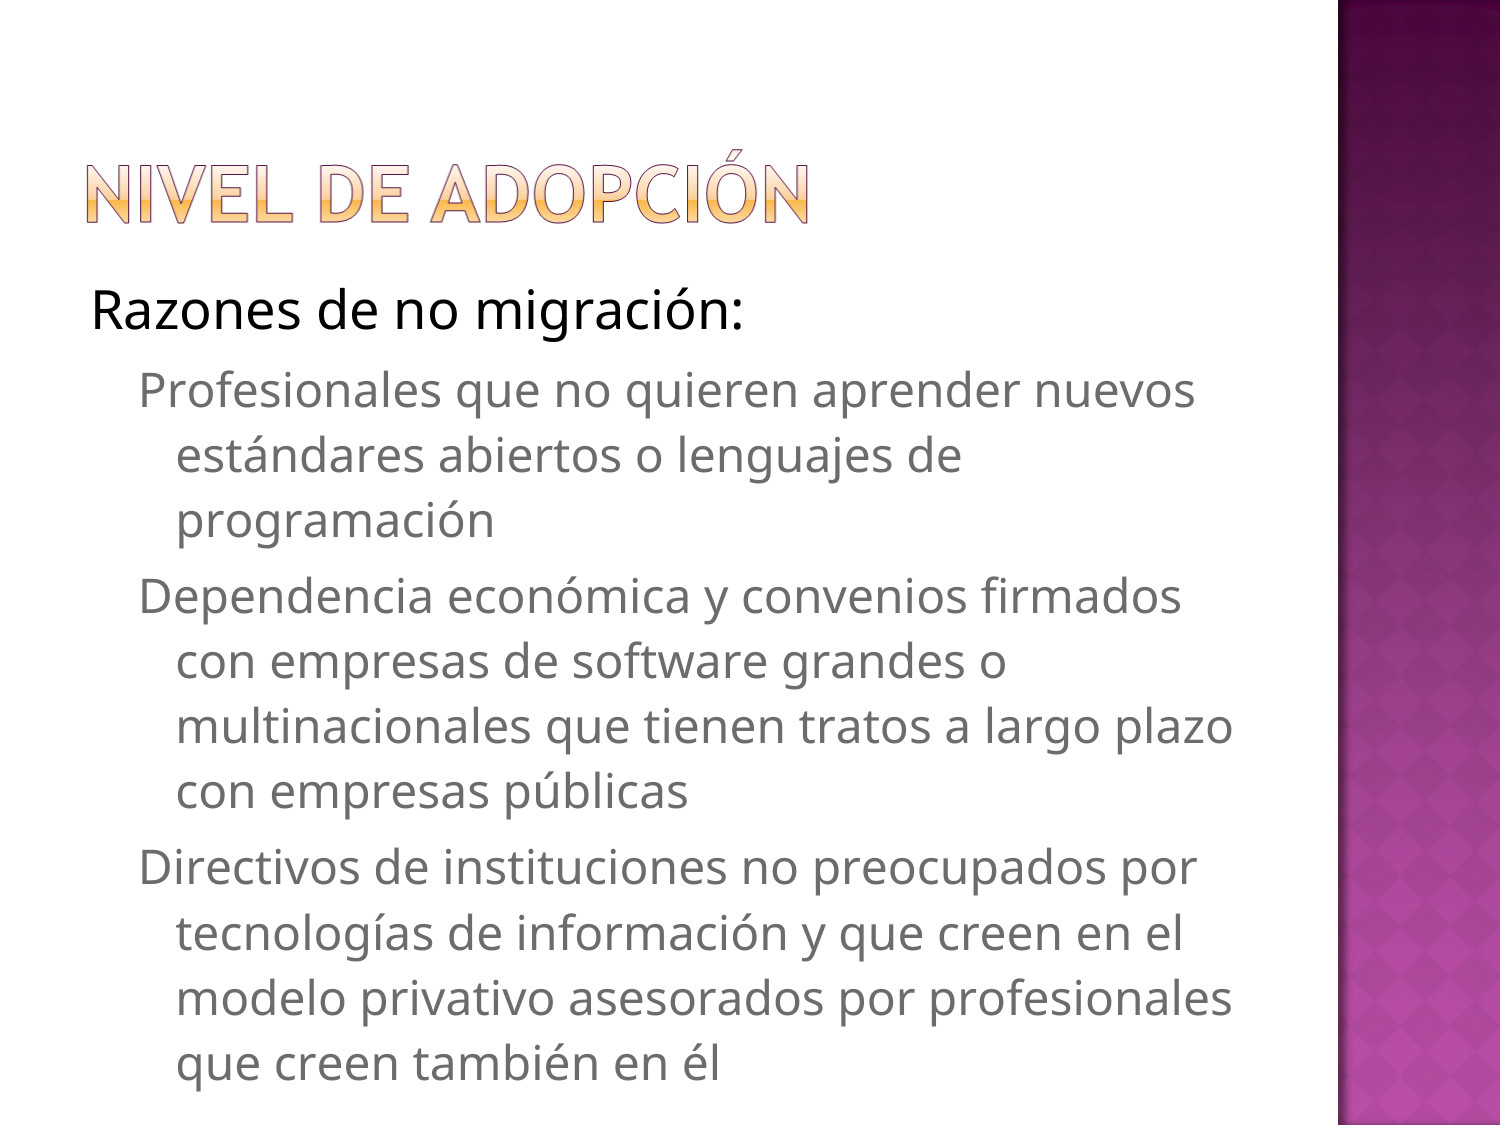

# Razones de no migración:
Profesionales que no quieren aprender nuevos estándares abiertos o lenguajes de programación
Dependencia económica y convenios firmados con empresas de software grandes o multinacionales que tienen tratos a largo plazo con empresas públicas
Directivos de instituciones no preocupados por tecnologías de información y que creen en el modelo privativo asesorados por profesionales que creen también en él